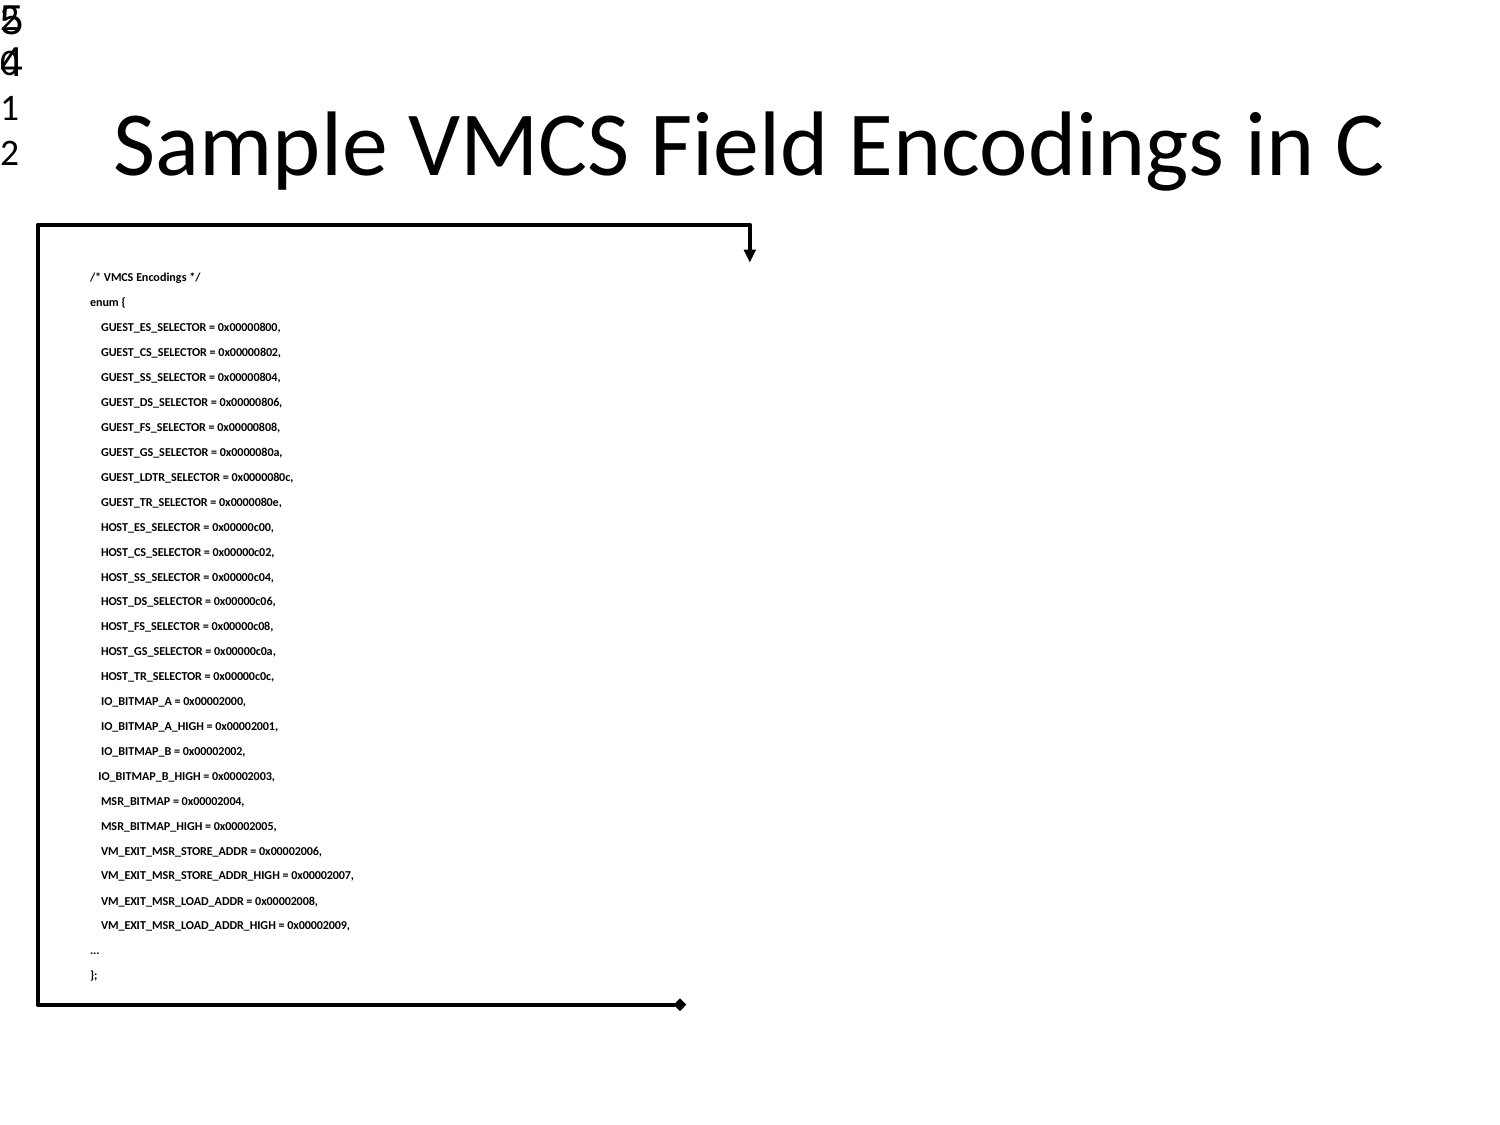

2012
# Sample VMCS Field Encodings in C
/* VMCS Encodings */
enum {
 GUEST_ES_SELECTOR = 0x00000800,
 GUEST_CS_SELECTOR = 0x00000802,
 GUEST_SS_SELECTOR = 0x00000804,
 GUEST_DS_SELECTOR = 0x00000806,
 GUEST_FS_SELECTOR = 0x00000808,
 GUEST_GS_SELECTOR = 0x0000080a,
 GUEST_LDTR_SELECTOR = 0x0000080c,
 GUEST_TR_SELECTOR = 0x0000080e,
 HOST_ES_SELECTOR = 0x00000c00,
 HOST_CS_SELECTOR = 0x00000c02,
 HOST_SS_SELECTOR = 0x00000c04,
 HOST_DS_SELECTOR = 0x00000c06,
 HOST_FS_SELECTOR = 0x00000c08,
 HOST_GS_SELECTOR = 0x00000c0a,
 HOST_TR_SELECTOR = 0x00000c0c,
 IO_BITMAP_A = 0x00002000,
 IO_BITMAP_A_HIGH = 0x00002001,
 IO_BITMAP_B = 0x00002002,
 IO_BITMAP_B_HIGH = 0x00002003,
 MSR_BITMAP = 0x00002004,
 MSR_BITMAP_HIGH = 0x00002005,
 VM_EXIT_MSR_STORE_ADDR = 0x00002006,
 VM_EXIT_MSR_STORE_ADDR_HIGH = 0x00002007,
 VM_EXIT_MSR_LOAD_ADDR = 0x00002008,
 VM_EXIT_MSR_LOAD_ADDR_HIGH = 0x00002009,
...
};